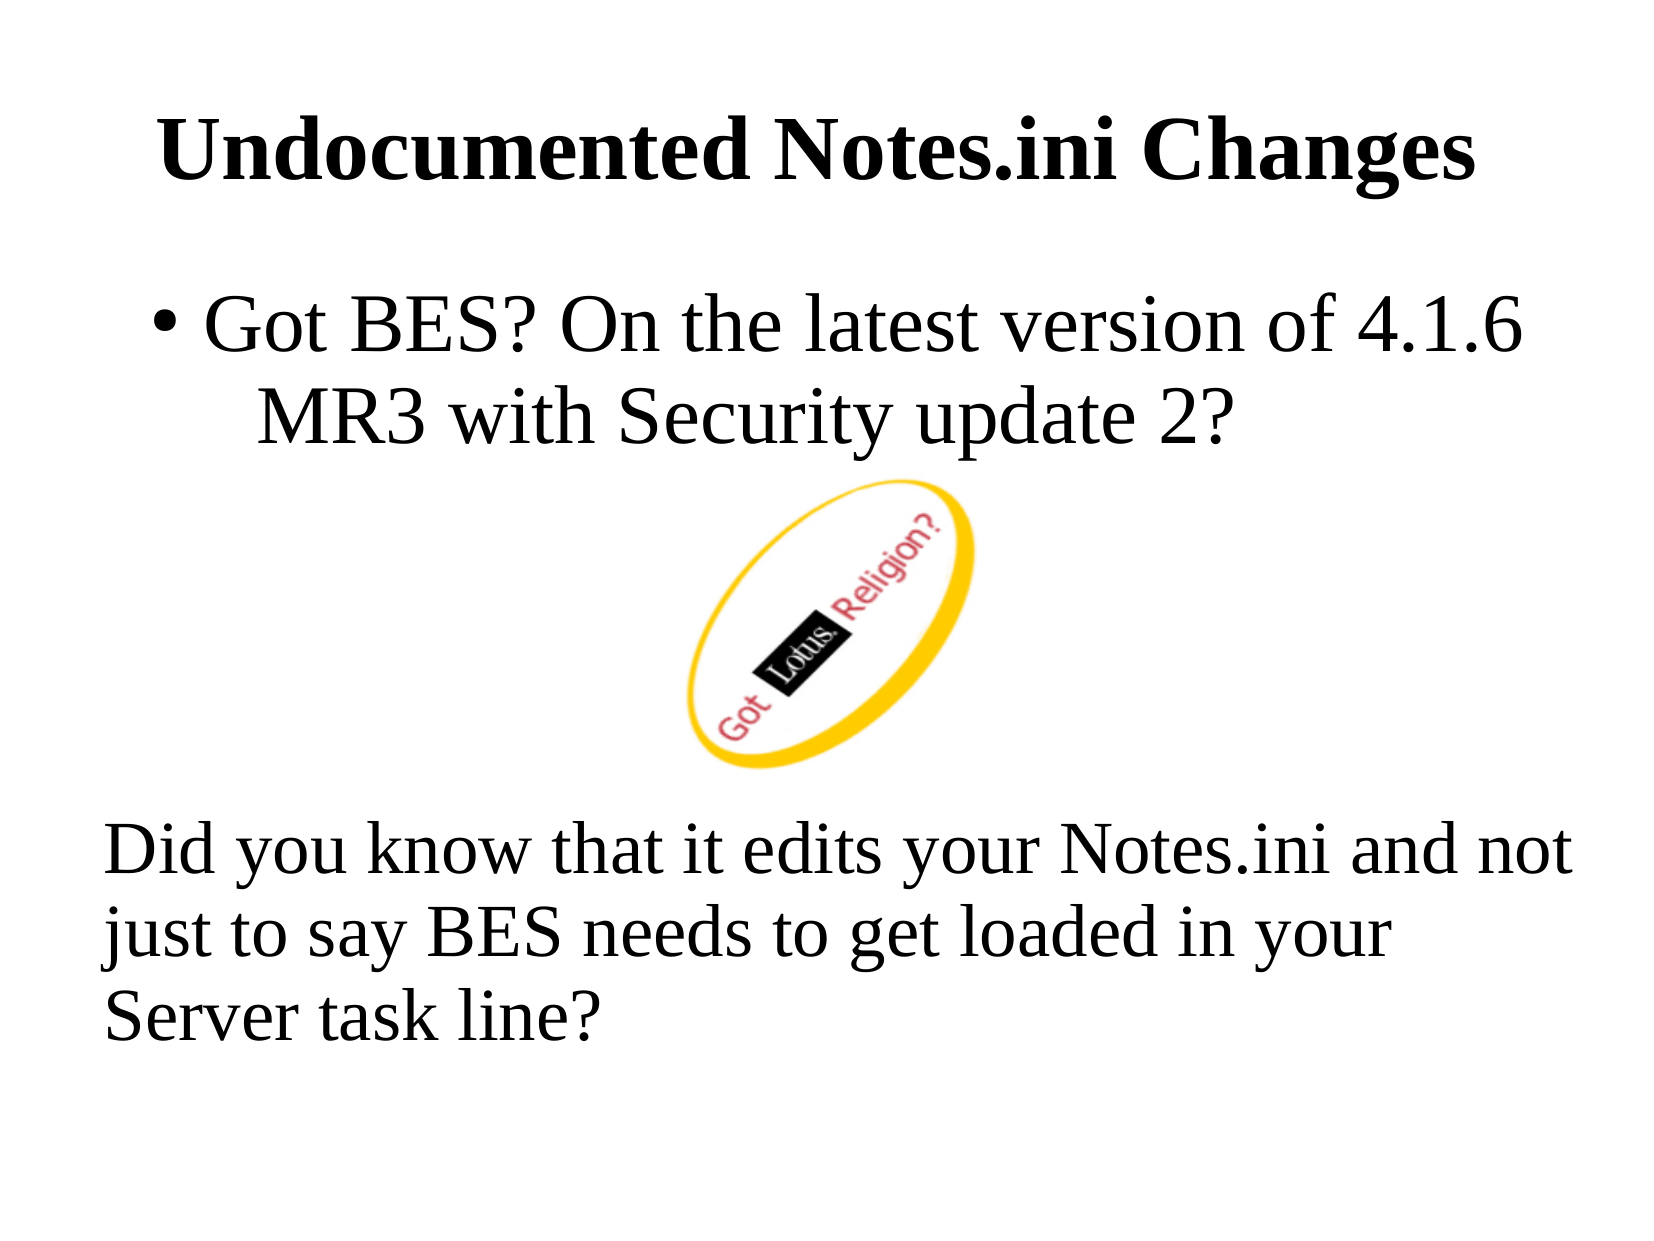

# Undocumented Notes.ini Changes
Got BES? On the latest version of 4.1.6 MR3 with Security update 2?
Did you know that it edits your Notes.ini and not just to say BES needs to get loaded in your Server task line?